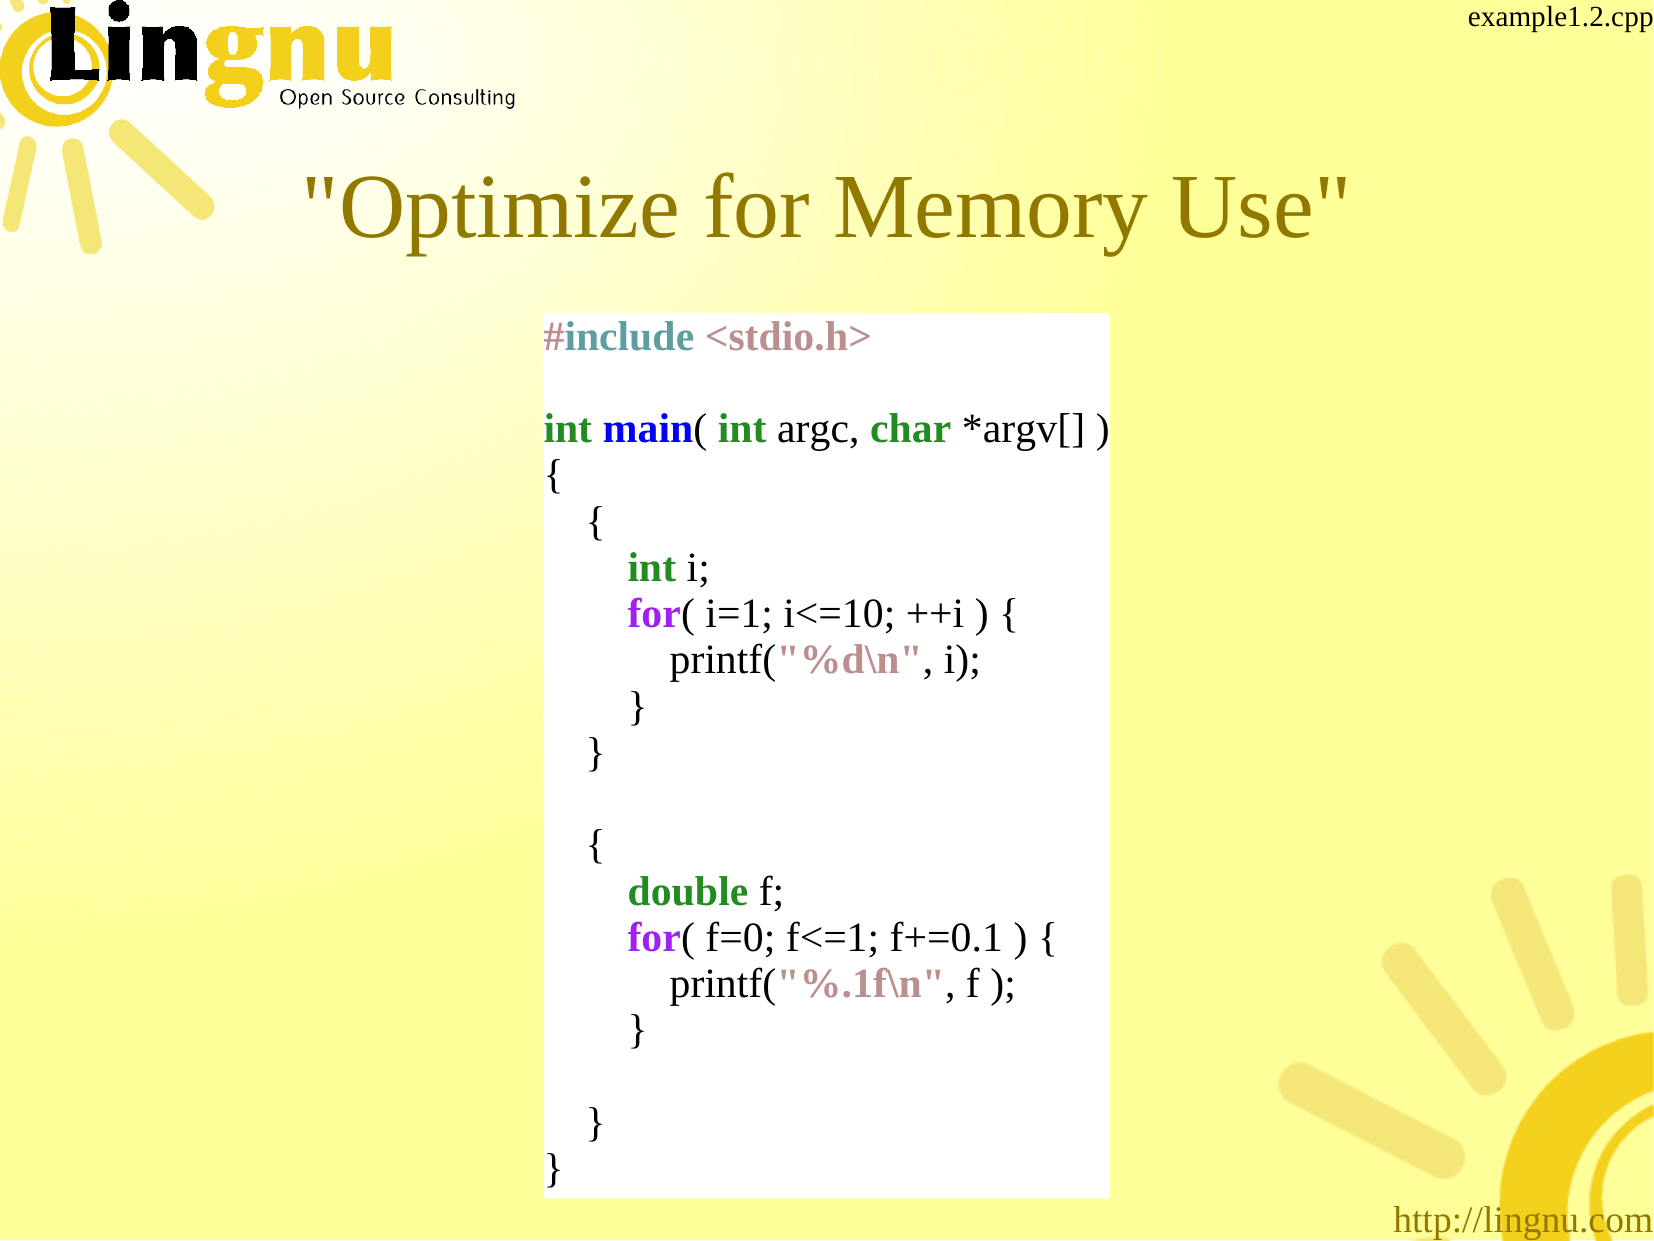

example1.2.cpp
# "Optimize for Memory Use"
#include <stdio.h>
int main( int argc, char *argv[] )
{
 {
 int i;
 for( i=1; i<=10; ++i ) {
 printf("%d\n", i);
 }
 }
 {
 double f;
 for( f=0; f<=1; f+=0.1 ) {
 printf("%.1f\n", f );
 }
 }
}